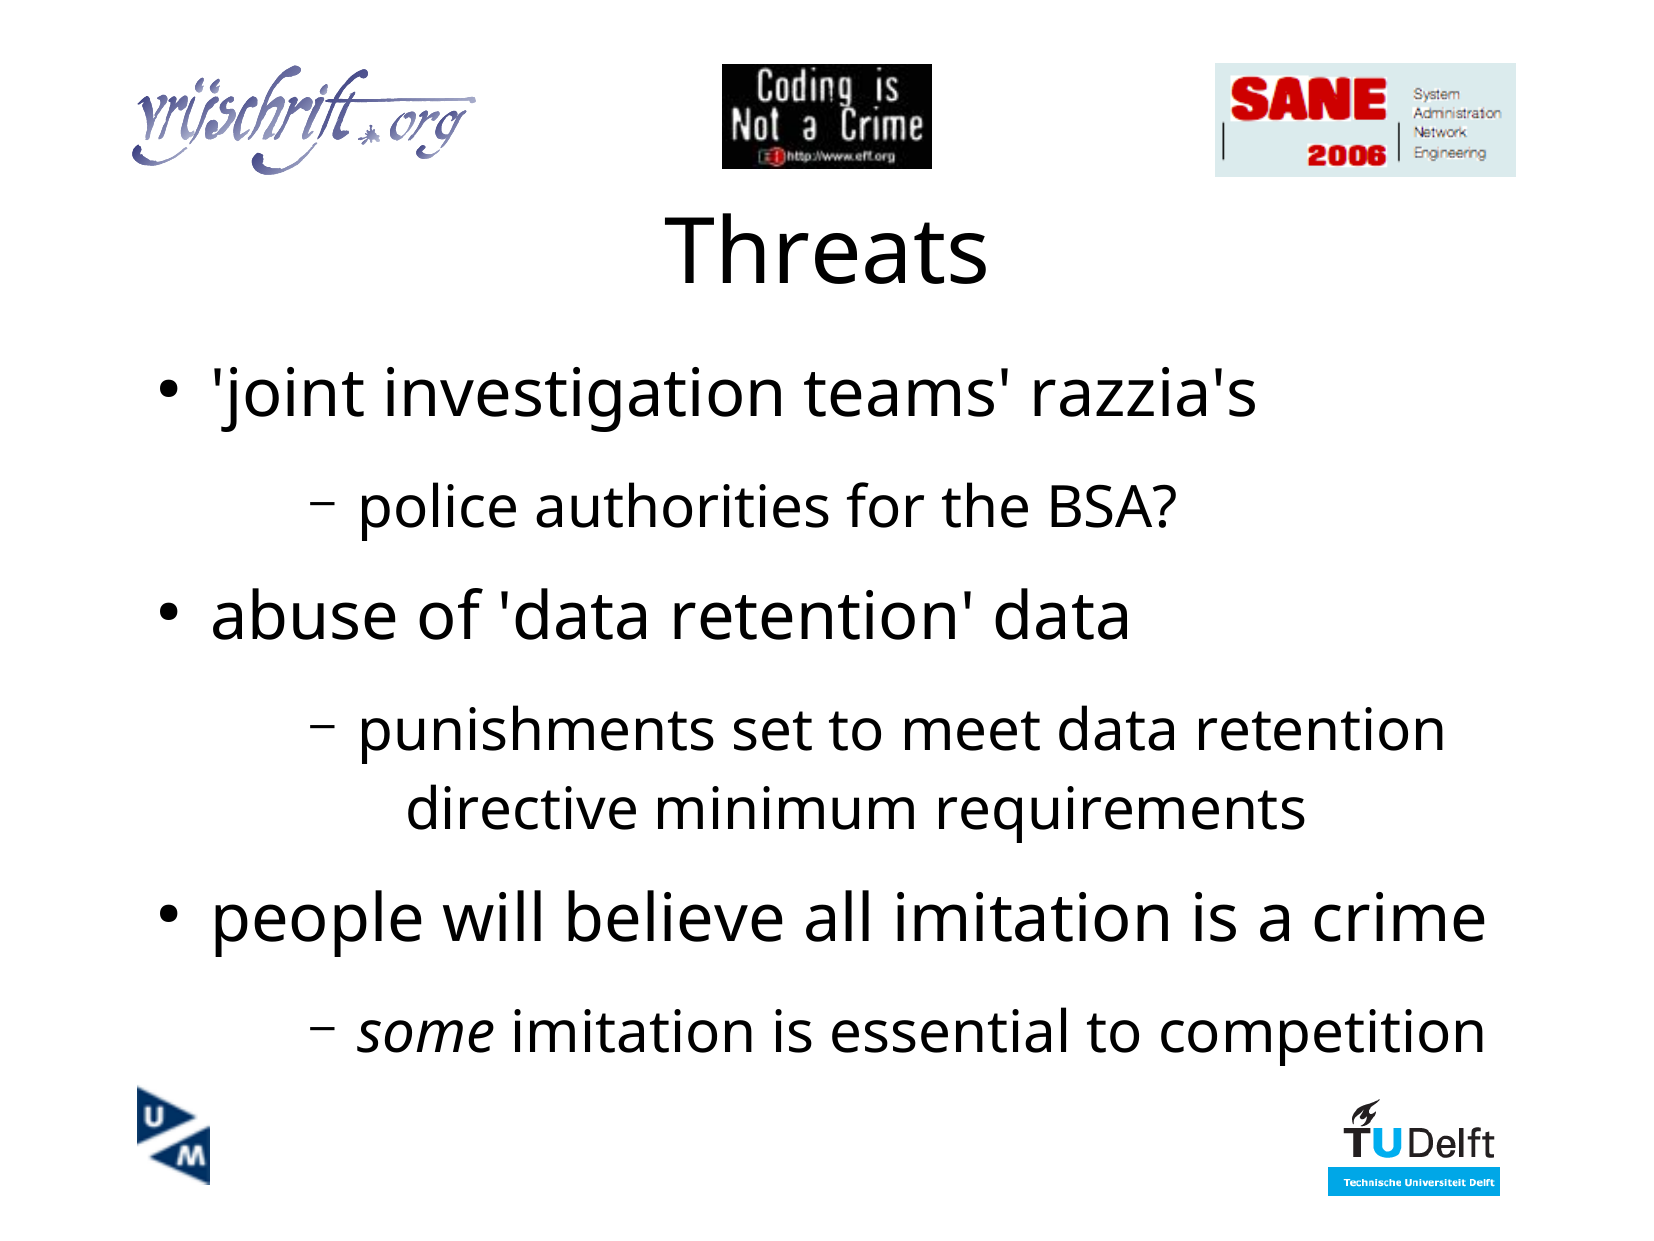

# Threats
'joint investigation teams' razzia's
police authorities for the BSA?
abuse of 'data retention' data
punishments set to meet data retention directive minimum requirements
people will believe all imitation is a crime
some imitation is essential to competition